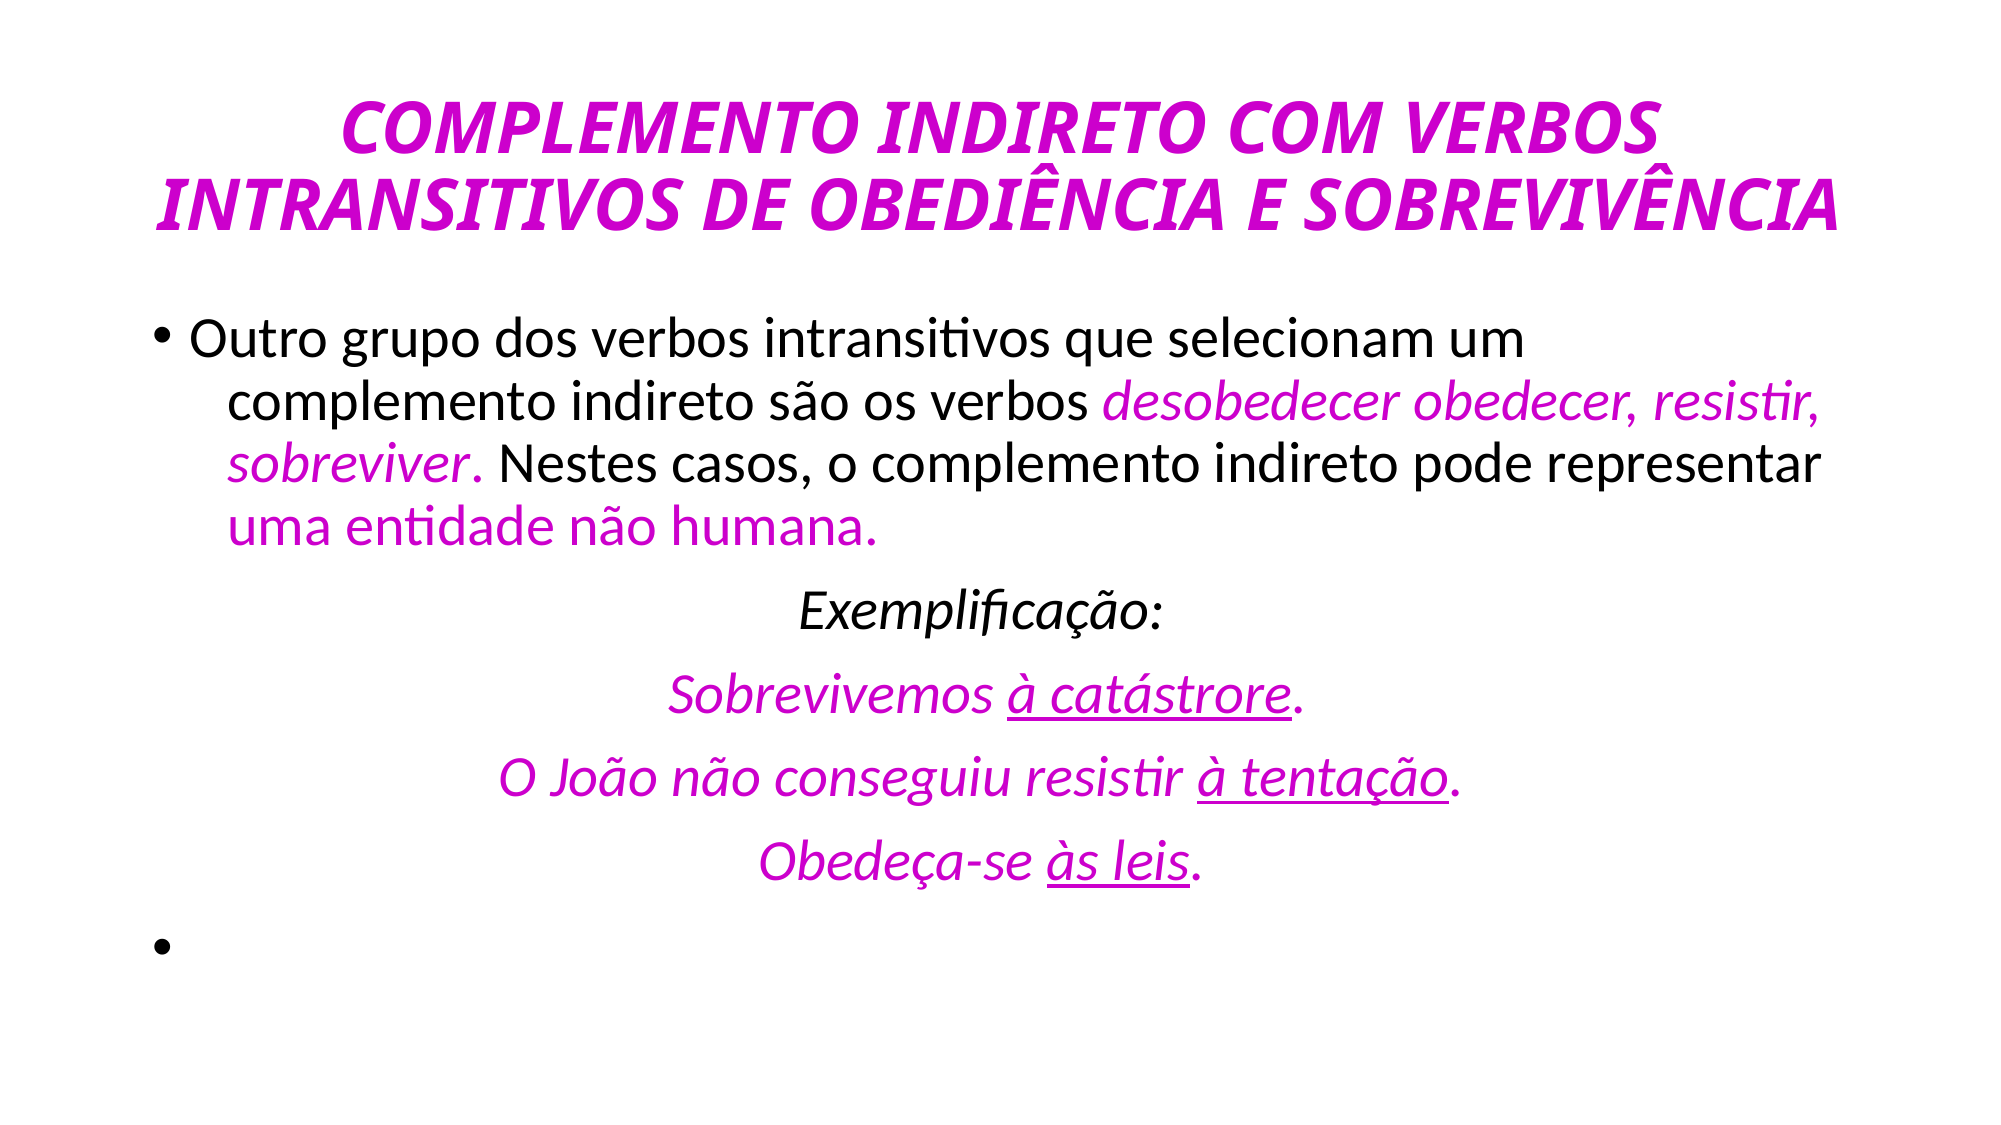

# COMPLEMENTO INDIRETO COM VERBOS INTRANSITIVOS DE OBEDIÊNCIA E SOBREVIVÊNCIA
Outro grupo dos verbos intransitivos que selecionam um complemento indireto são os verbos desobedecer obedecer, resistir, sobreviver. Nestes casos, o complemento indireto pode representar uma entidade não humana.
Exemplificação:
 Sobrevivemos à catástrore.
O João não conseguiu resistir à tentação.
Obedeça-se às leis.